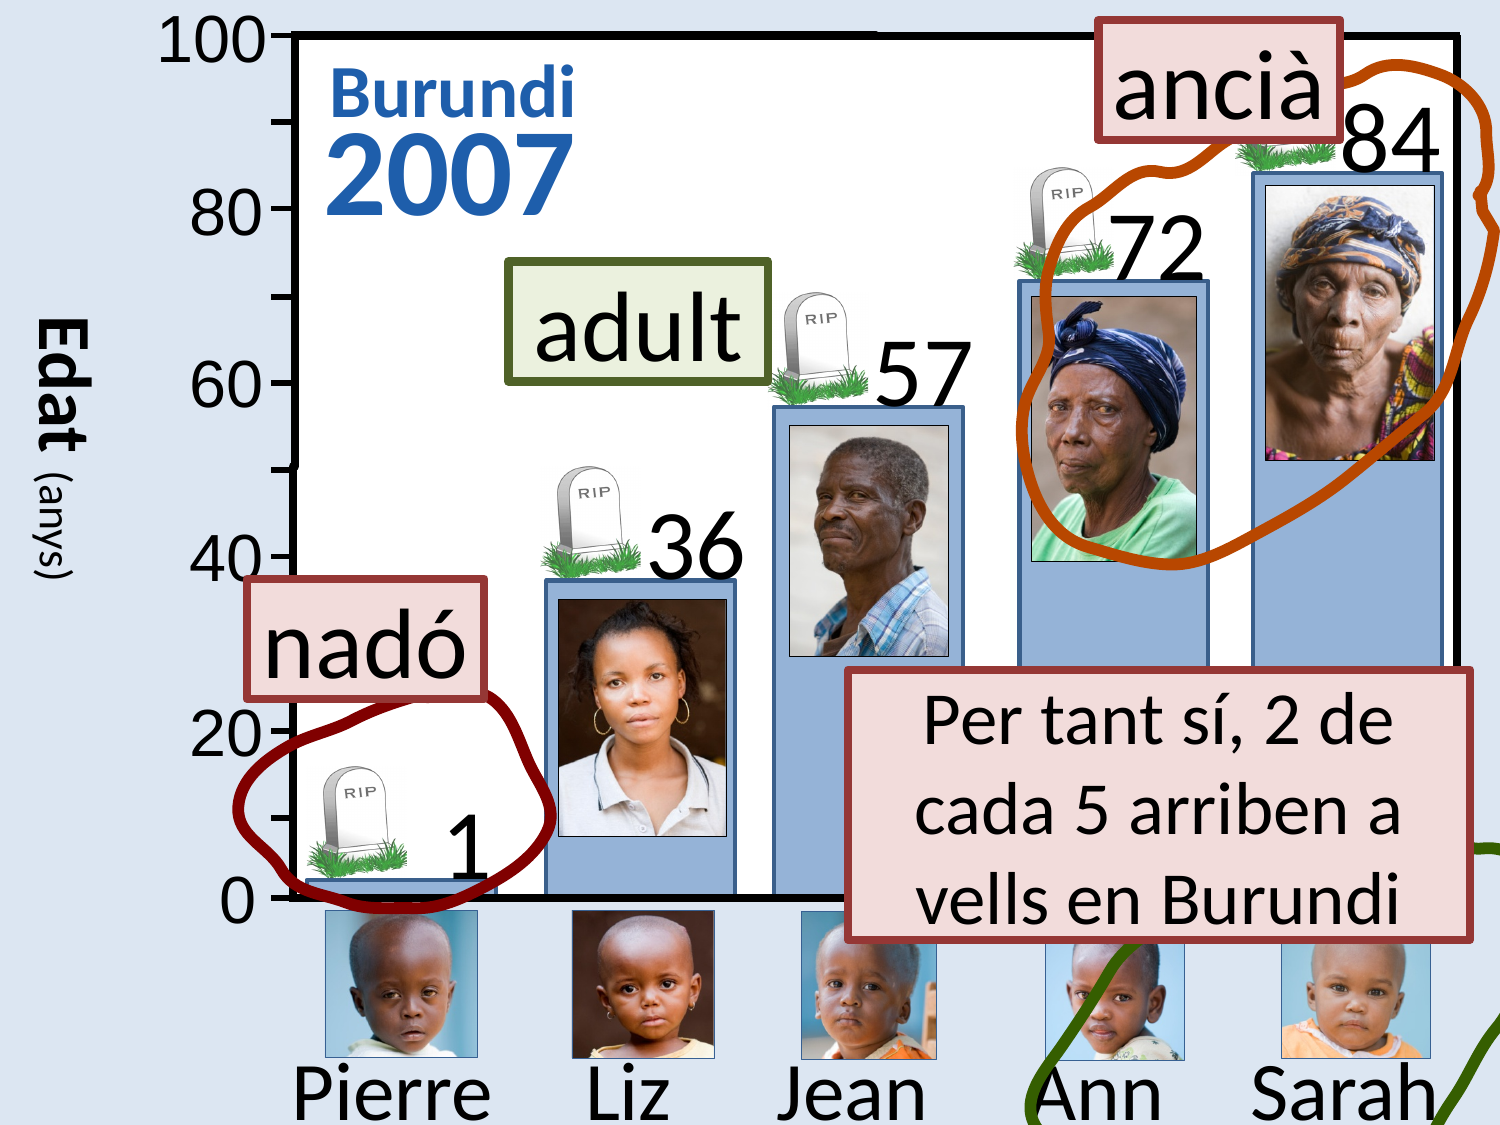

100
80
60
40
20
0
ancià
Burundi
84
2007
72
adult
57
Edat (anys)
36
nadó
Per tant sí, 2 de cada 5 arriben a vells en Burundi
1
Pierre
Liz
Jean
Ann
Sarah